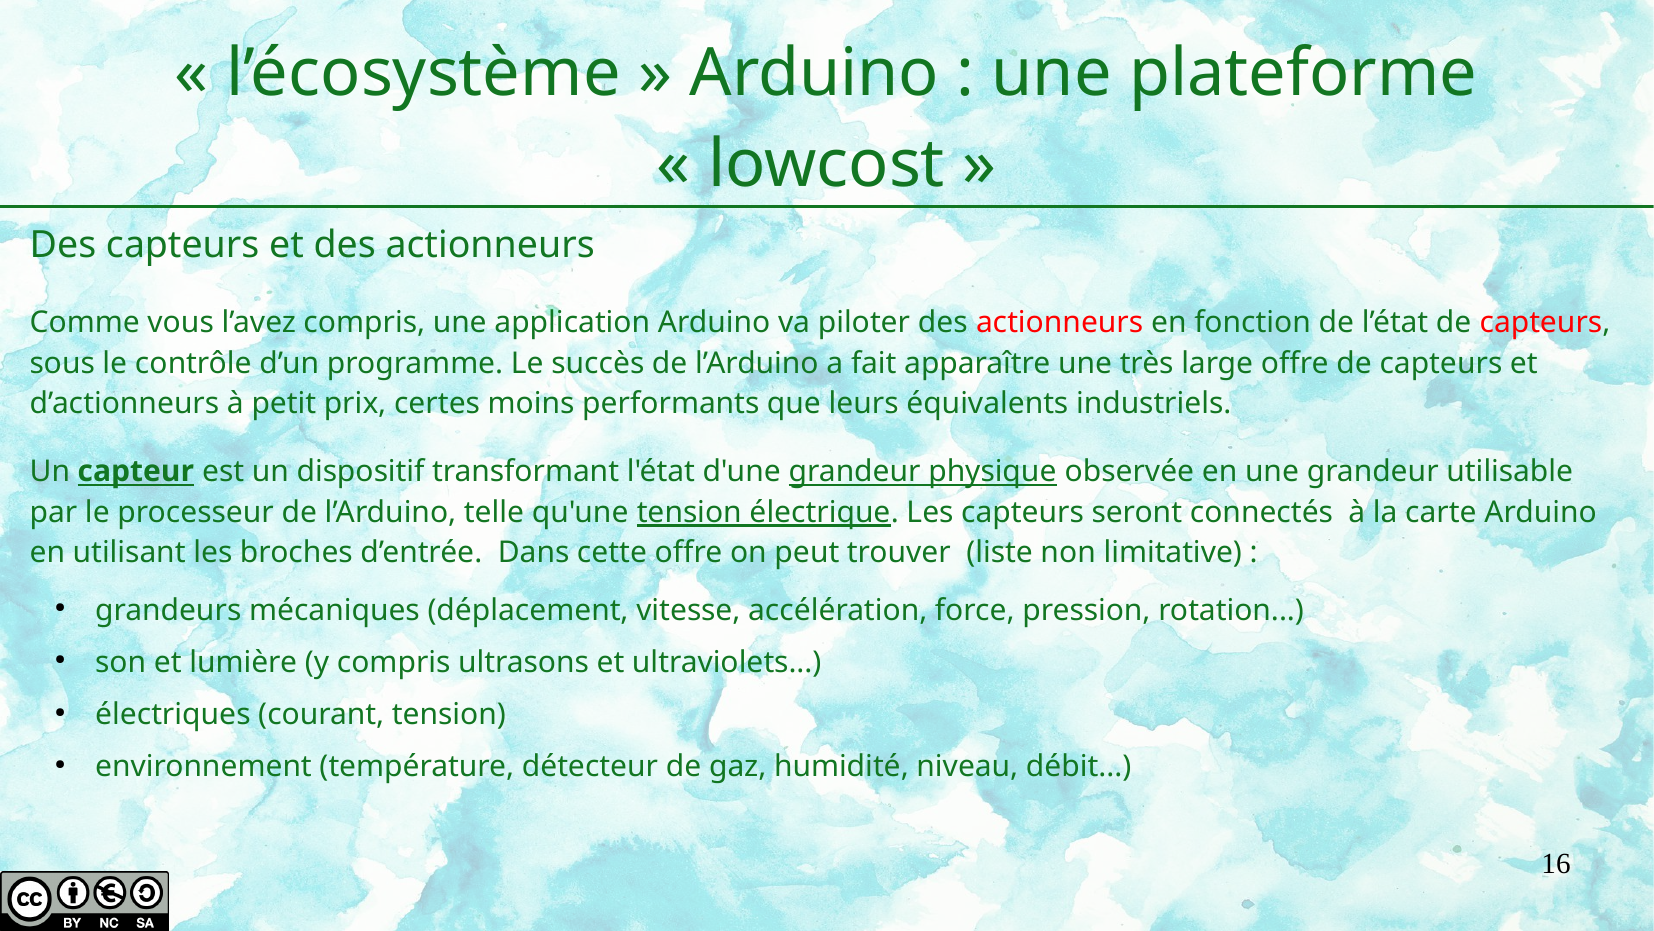

# « l’écosystème » Arduino : une plateforme « lowcost »
Des capteurs et des actionneurs
Comme vous l’avez compris, une application Arduino va piloter des actionneurs en fonction de l’état de capteurs, sous le contrôle d’un programme. Le succès de l’Arduino a fait apparaître une très large offre de capteurs et d’actionneurs à petit prix, certes moins performants que leurs équivalents industriels.
Un capteur est un dispositif transformant l'état d'une grandeur physique observée en une grandeur utilisable par le processeur de l’Arduino, telle qu'une tension électrique. Les capteurs seront connectés à la carte Arduino en utilisant les broches d’entrée. Dans cette offre on peut trouver  (liste non limitative) :
grandeurs mécaniques (déplacement, vitesse, accélération, force, pression, rotation...)
son et lumière (y compris ultrasons et ultraviolets...)
électriques (courant, tension)
environnement (température, détecteur de gaz, humidité, niveau, débit...)
16